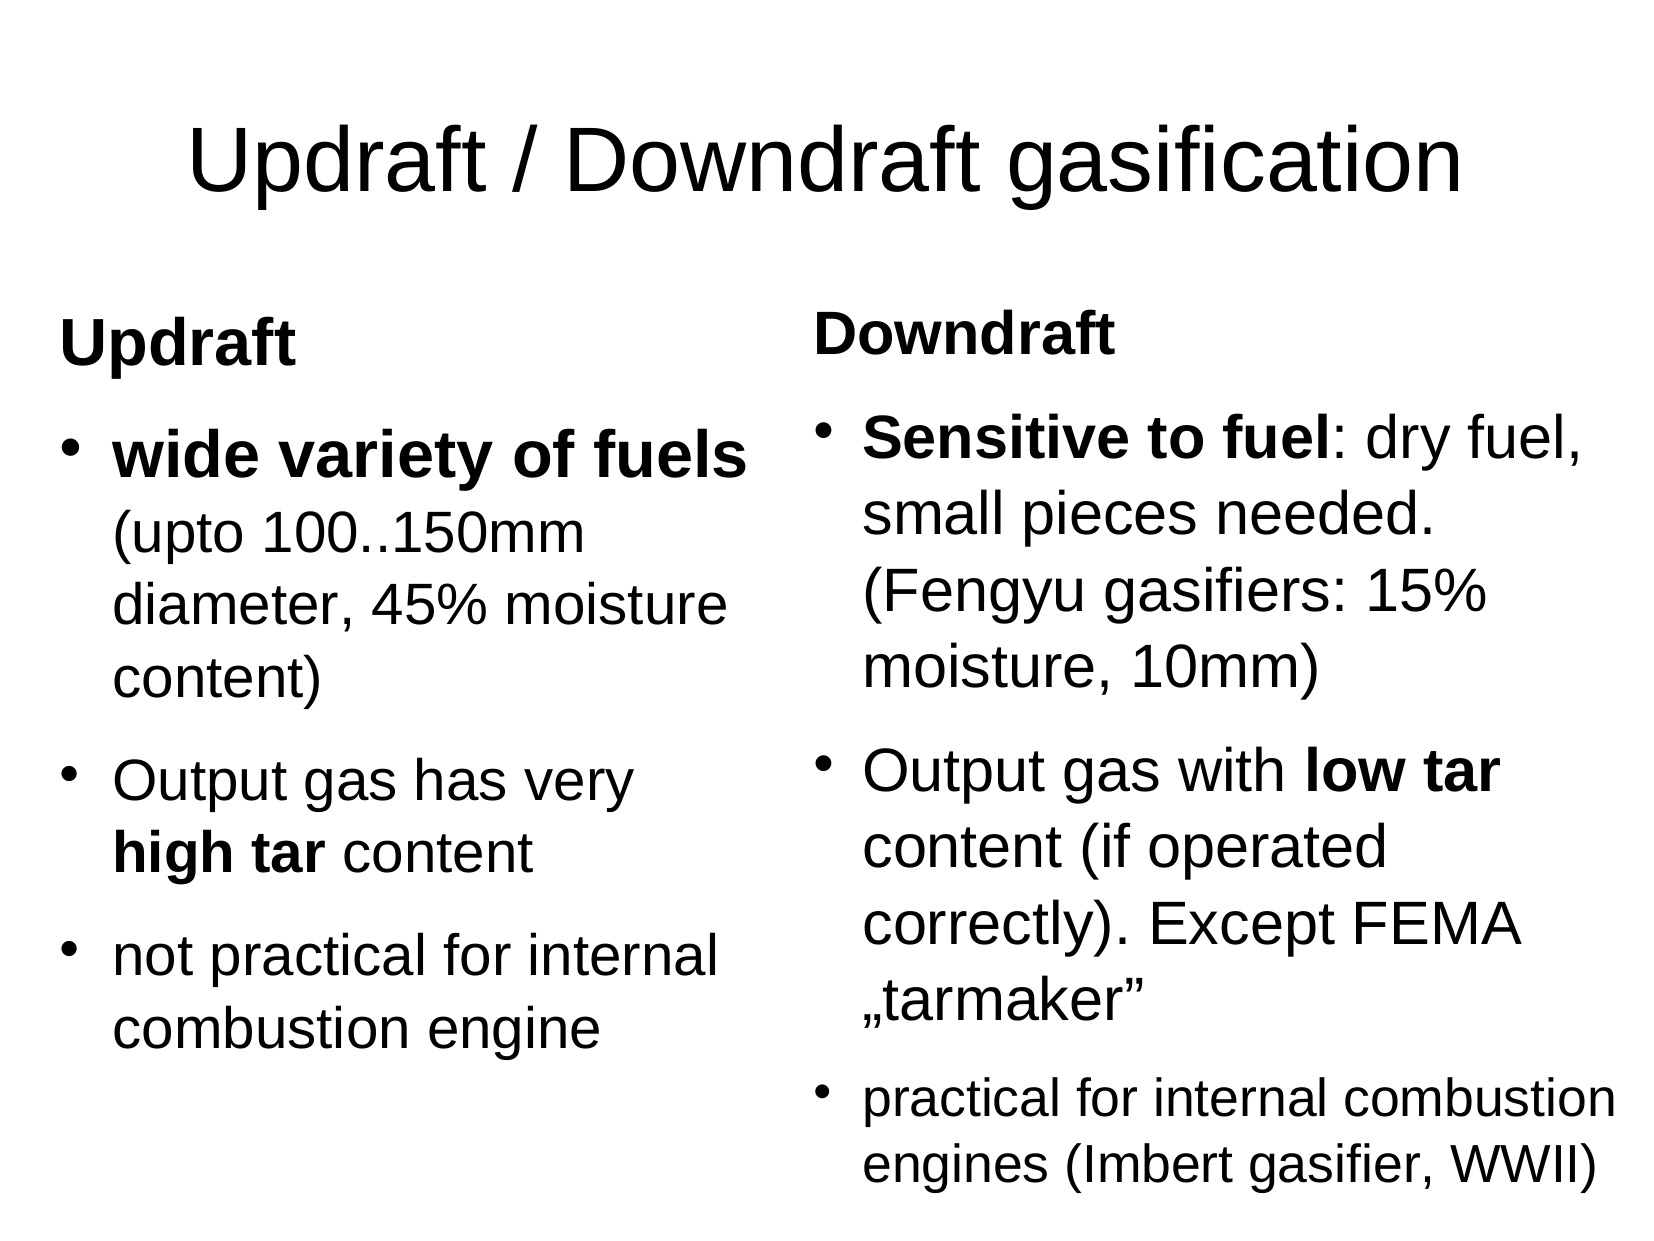

# Updraft / Downdraft gasification
Downdraft
Sensitive to fuel: dry fuel, small pieces needed. (Fengyu gasifiers: 15% moisture, 10mm)
Output gas with low tar content (if operated correctly). Except FEMA „tarmaker”
practical for internal combustion engines (Imbert gasifier, WWII)
Updraft
wide variety of fuels (upto 100..150mm diameter, 45% moisture content)
Output gas has very high tar content
not practical for internal combustion engine